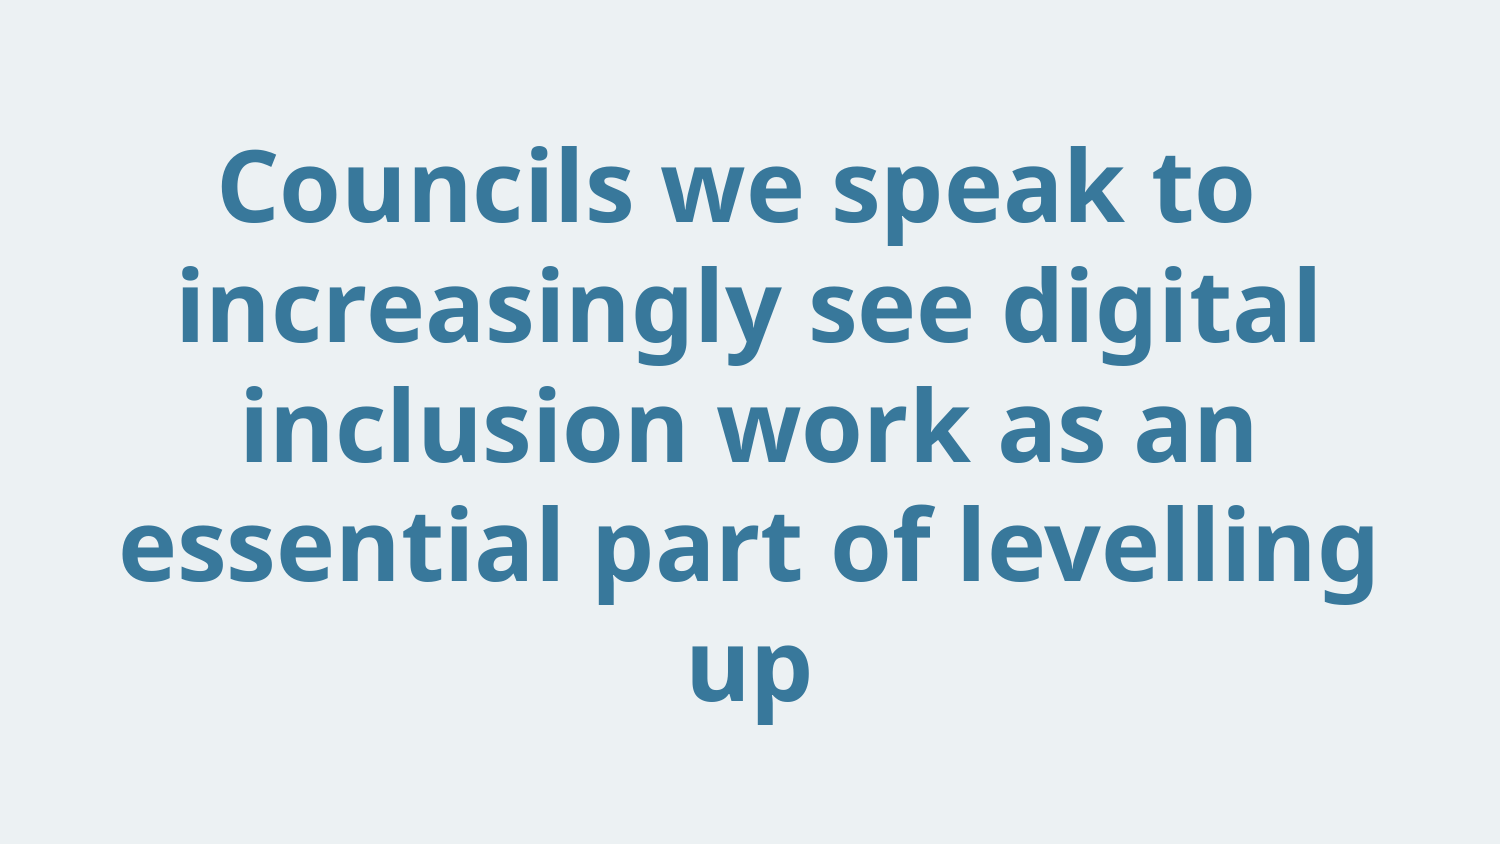

# Councils we speak to increasingly see digital inclusion work as an essential part of levelling up